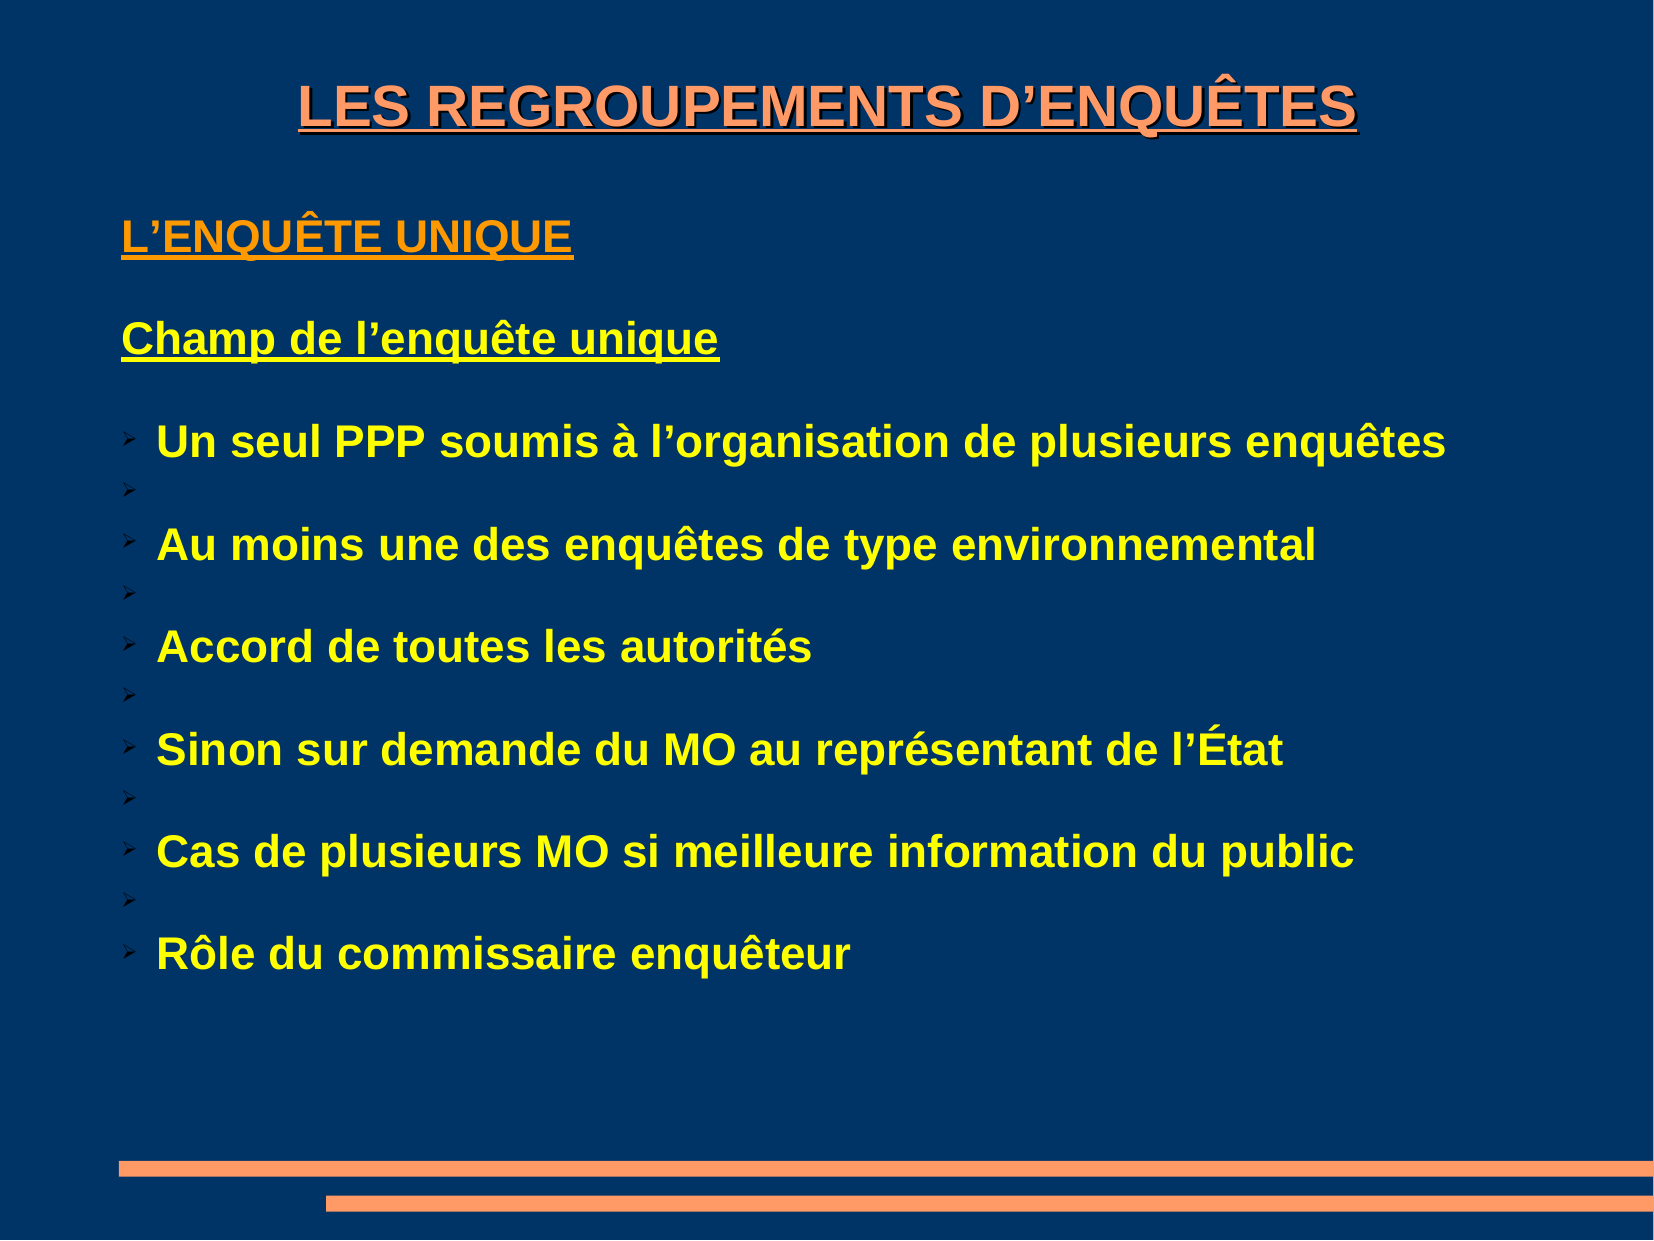

# LES REGROUPEMENTS D’ENQUÊTES
L’ENQUÊTE UNIQUE
Champ de l’enquête unique
Un seul PPP soumis à l’organisation de plusieurs enquêtes
Au moins une des enquêtes de type environnemental
Accord de toutes les autorités
Sinon sur demande du MO au représentant de l’État
Cas de plusieurs MO si meilleure information du public
Rôle du commissaire enquêteur